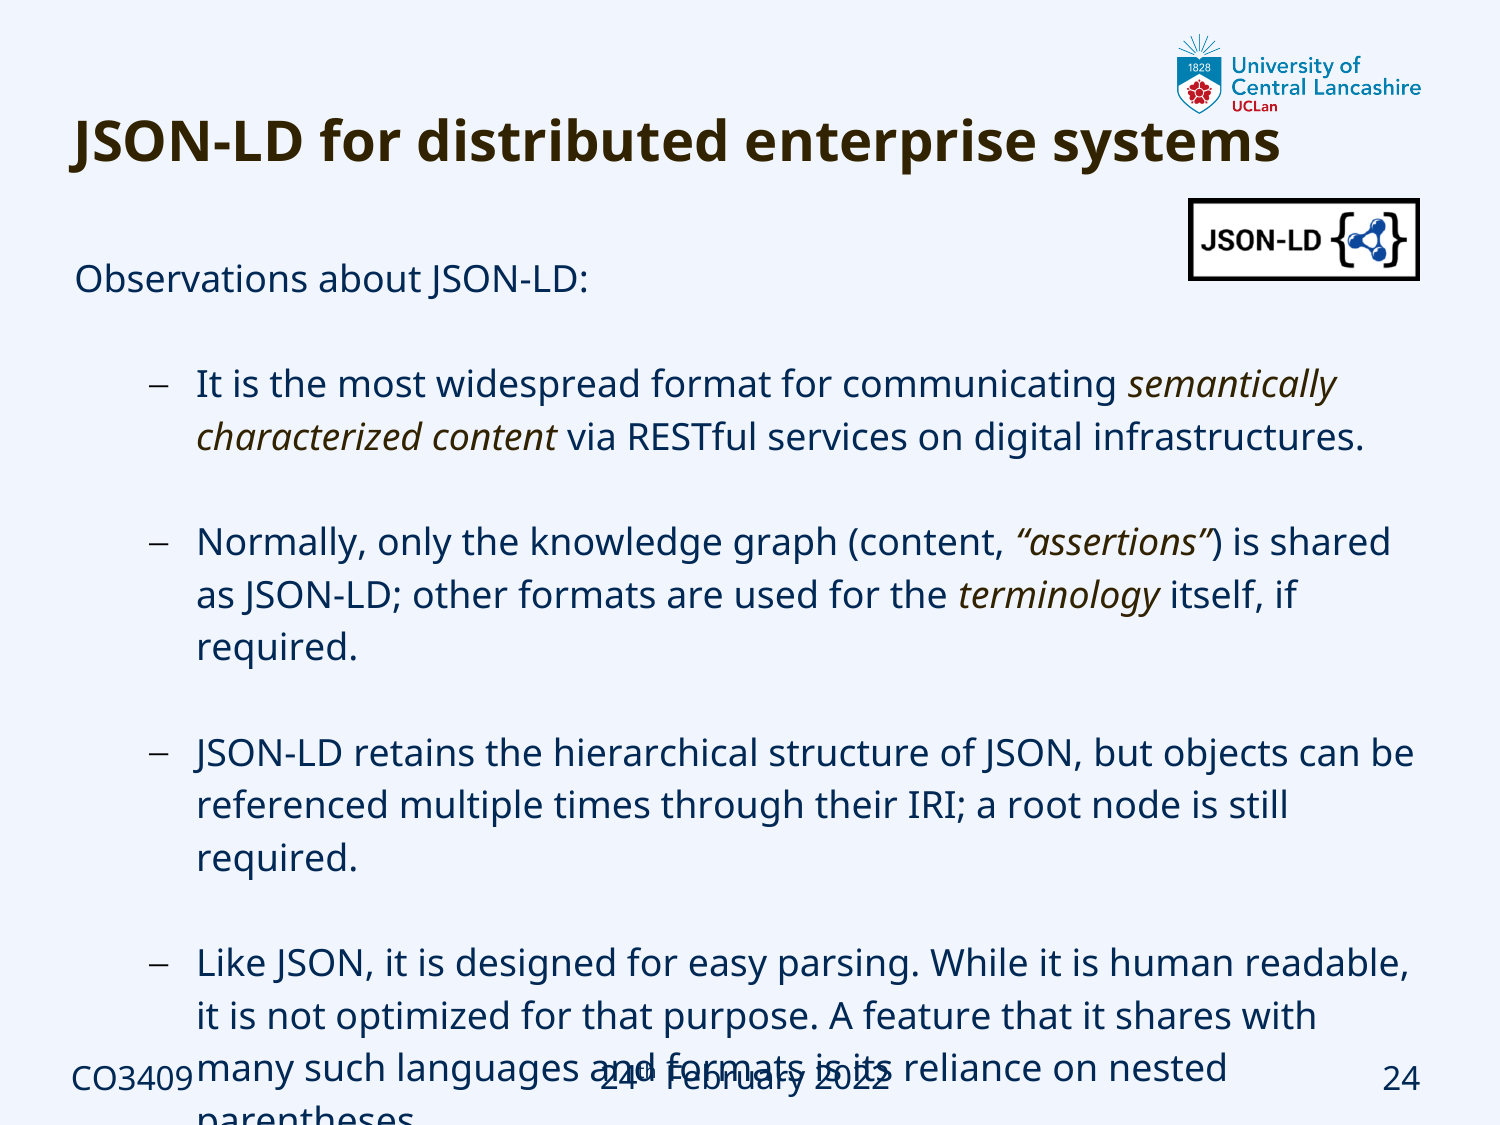

# JSON-LD for distributed enterprise systems
Observations about JSON-LD:
It is the most widespread format for communicating semantically characterized content via RESTful services on digital infrastructures.
Normally, only the knowledge graph (content, “assertions”) is shared as JSON-LD; other formats are used for the terminology itself, if required.
JSON-LD retains the hierarchical structure of JSON, but objects can be referenced multiple times through their IRI; a root node is still required.
Like JSON, it is designed for easy parsing. While it is human readable, it is not optimized for that purpose. A feature that it shares with many such languages and formats is its reliance on nested parentheses.